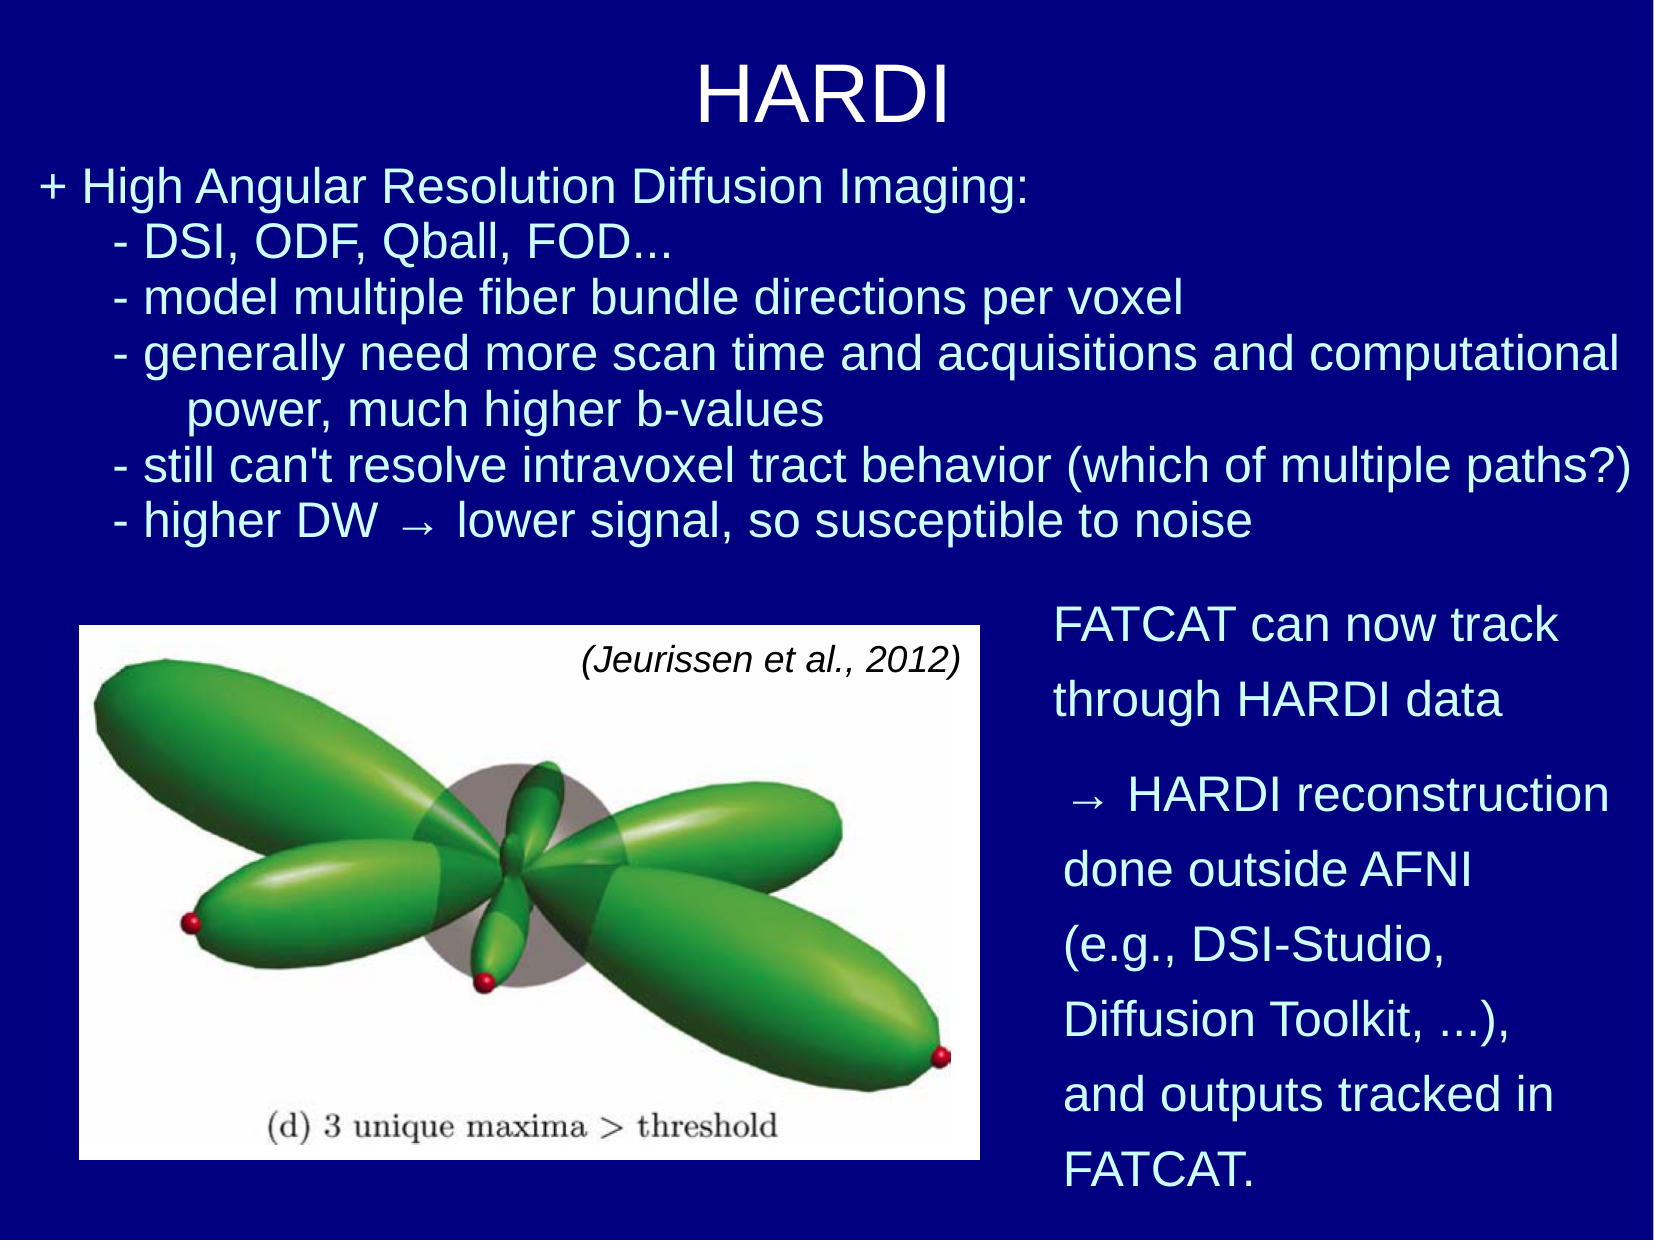

HARDI
+ High Angular Resolution Diffusion Imaging:
	- DSI, ODF, Qball, FOD...
	- model multiple fiber bundle directions per voxel
	- generally need more scan time and acquisitions and computational
		power, much higher b-values
	- still can't resolve intravoxel tract behavior (which of multiple paths?)
	- higher DW → lower signal, so susceptible to noise
FATCAT can now track
through HARDI data
(Jeurissen et al., 2012)
→ HARDI reconstruction
done outside AFNI
(e.g., DSI-Studio,
Diffusion Toolkit, ...),
and outputs tracked in
FATCAT.